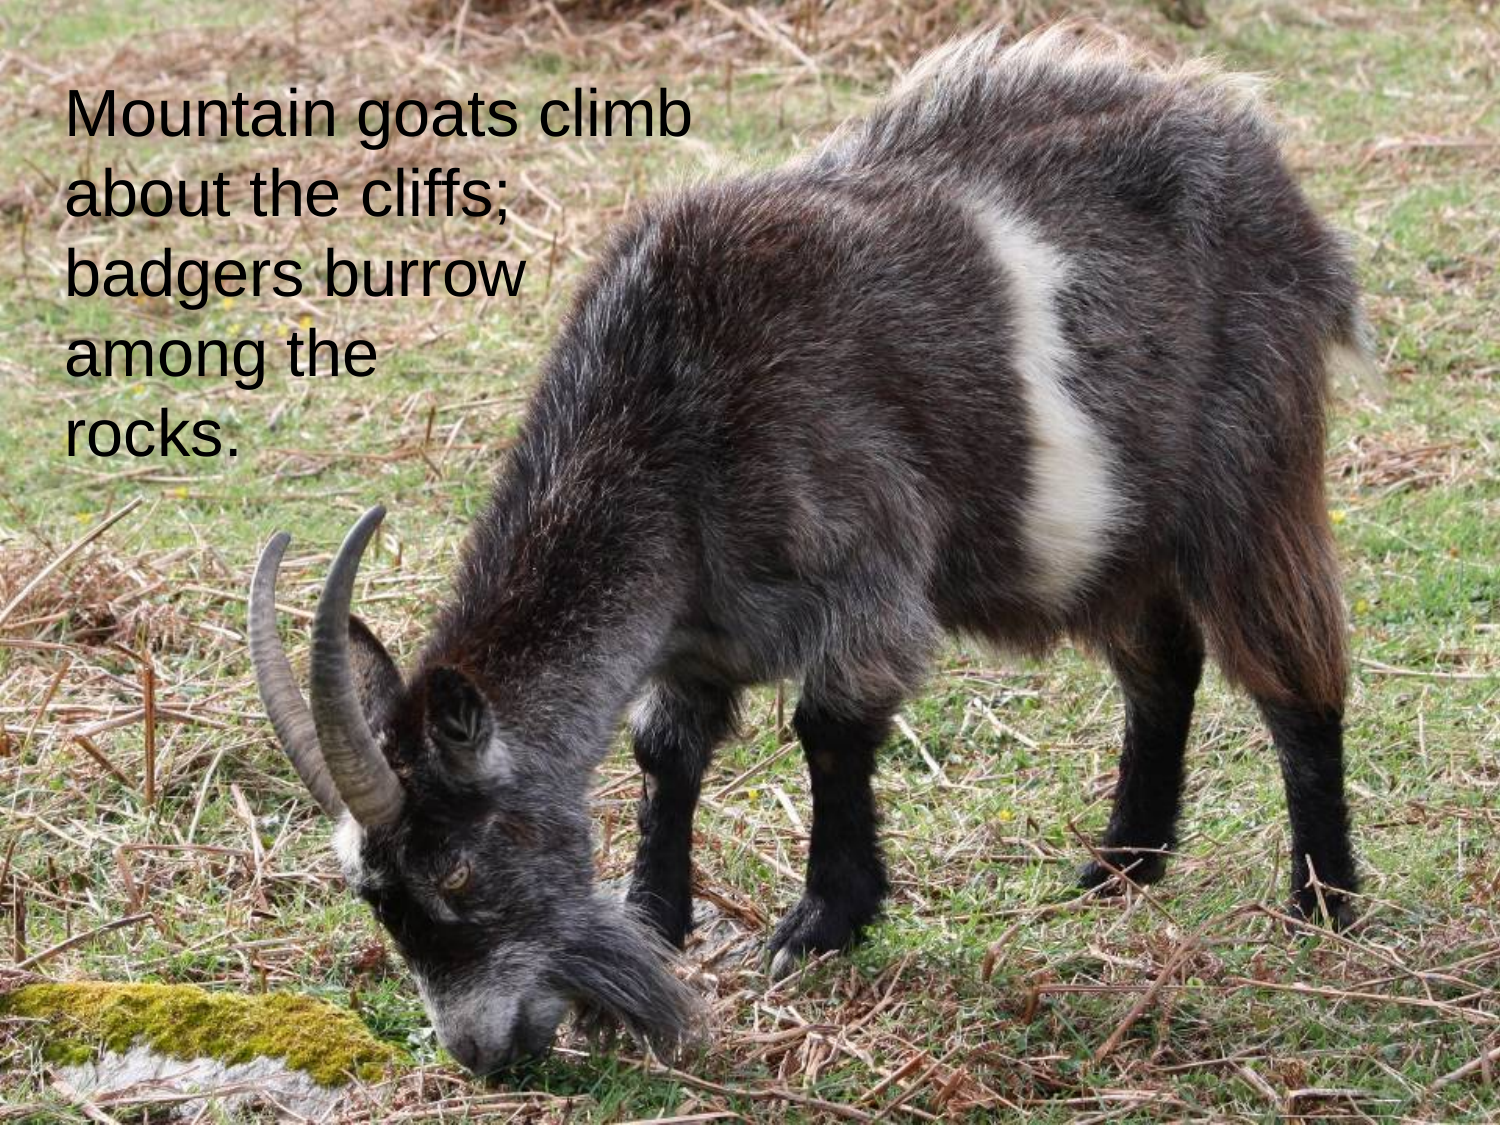

Mountain goats climb about the cliffs;
badgers burrow
among the
rocks.